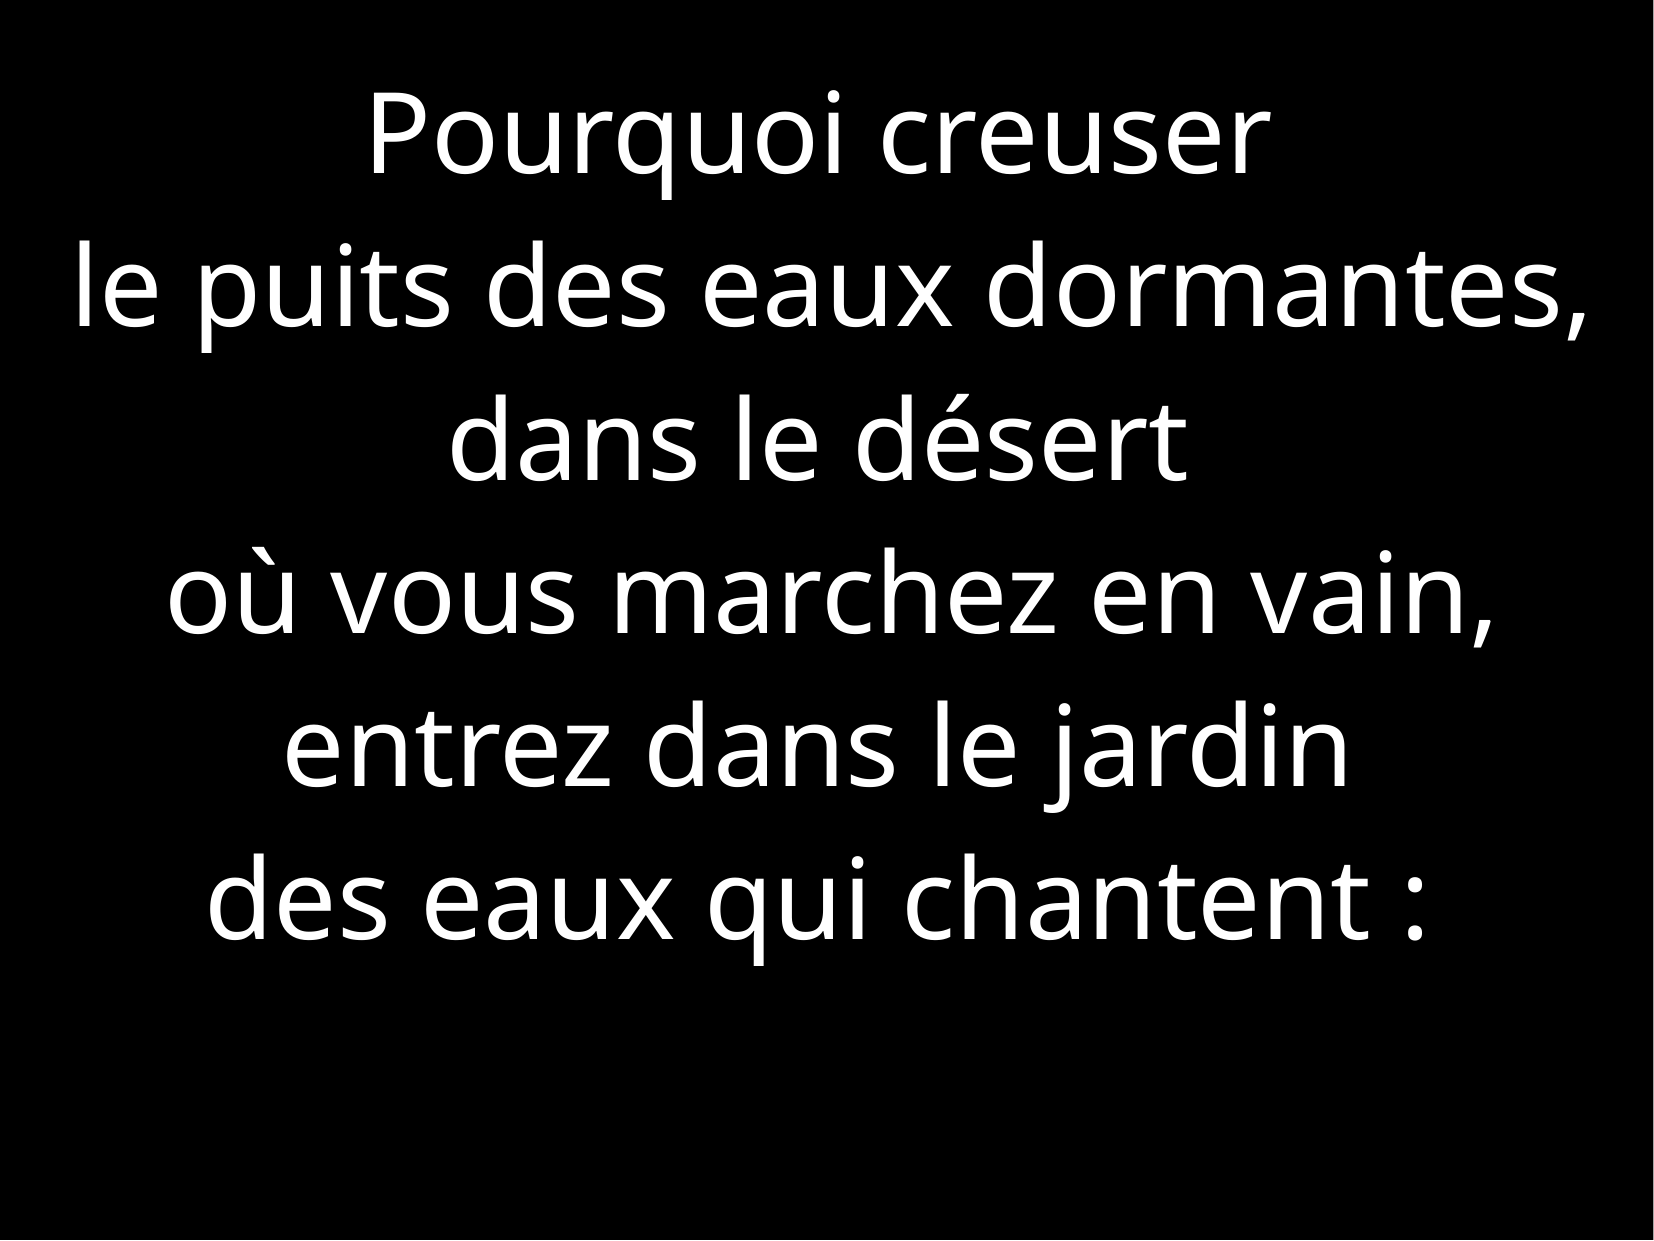

# Pourquoi creuser
le puits des eaux dormantes,
dans le désert
où vous marchez en vain, entrez dans le jardin
des eaux qui chantent :